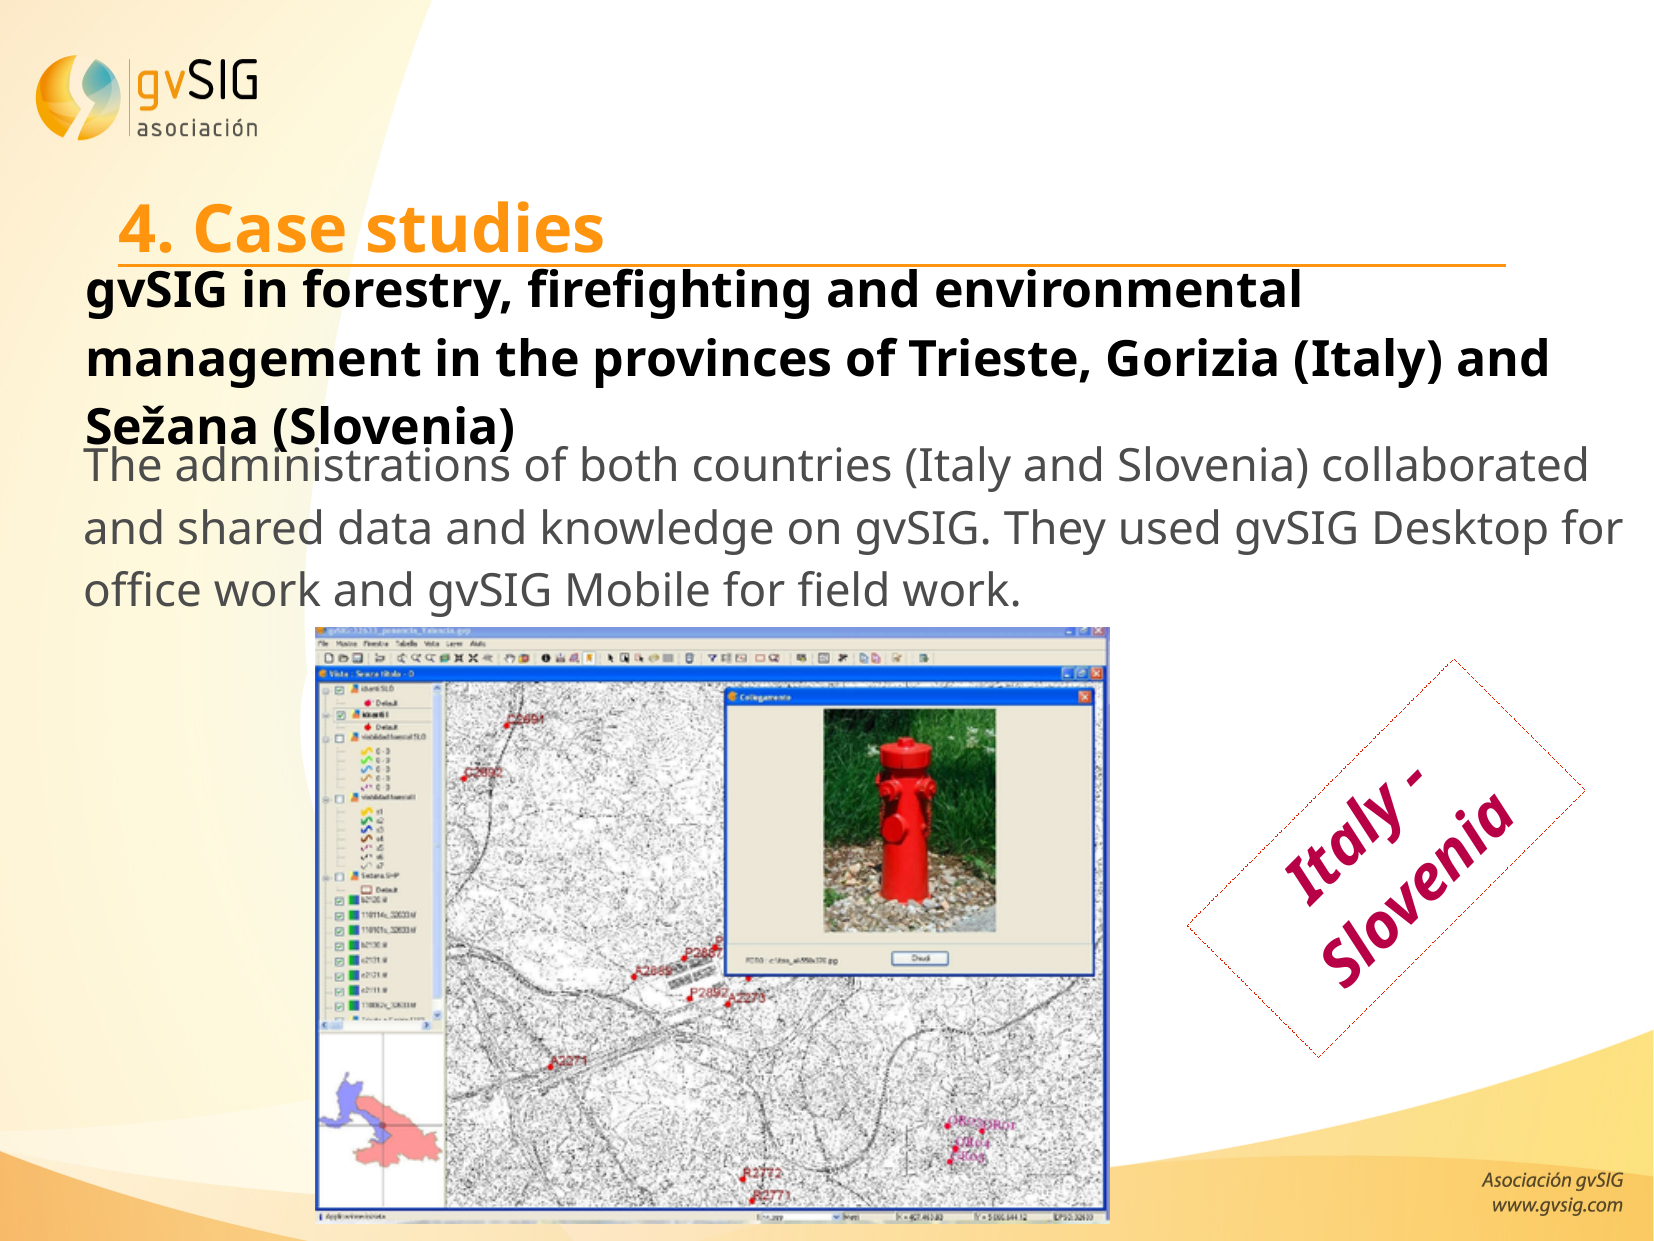

# 4. Case studies
gvSIG in forestry, firefighting and environmental management in the provinces of Trieste, Gorizia (Italy) and Sežana (Slovenia)
The administrations of both countries (Italy and Slovenia) collaborated and shared data and knowledge on gvSIG. They used gvSIG Desktop for office work and gvSIG Mobile for field work.
Italy - Slovenia